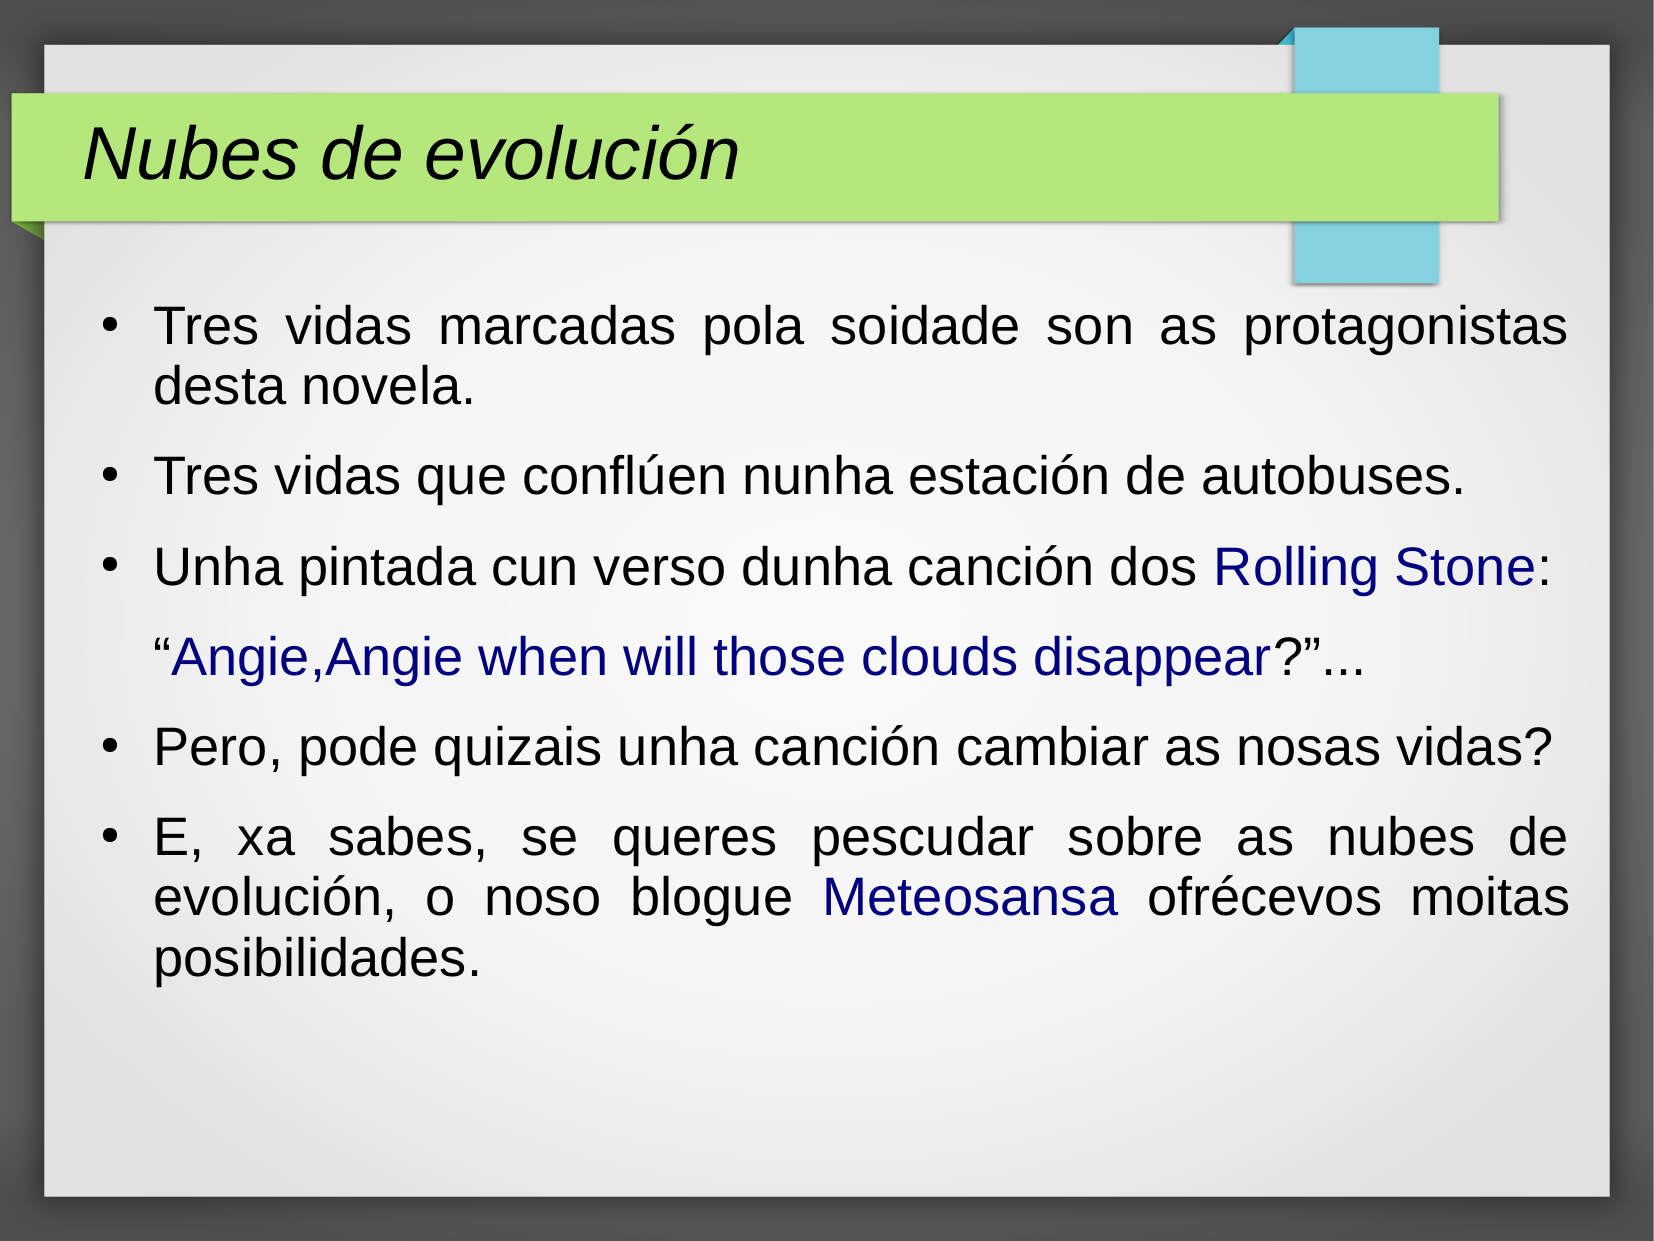

# Nubes de evolución
Tres vidas marcadas pola soidade son as protagonistas desta novela.
Tres vidas que conflúen nunha estación de autobuses.
Unha pintada cun verso dunha canción dos Rolling Stone:
“Angie,Angie when will those clouds disappear?”...
Pero, pode quizais unha canción cambiar as nosas vidas?
E, xa sabes, se queres pescudar sobre as nubes de evolución, o noso blogue Meteosansa ofrécevos moitas posibilidades.